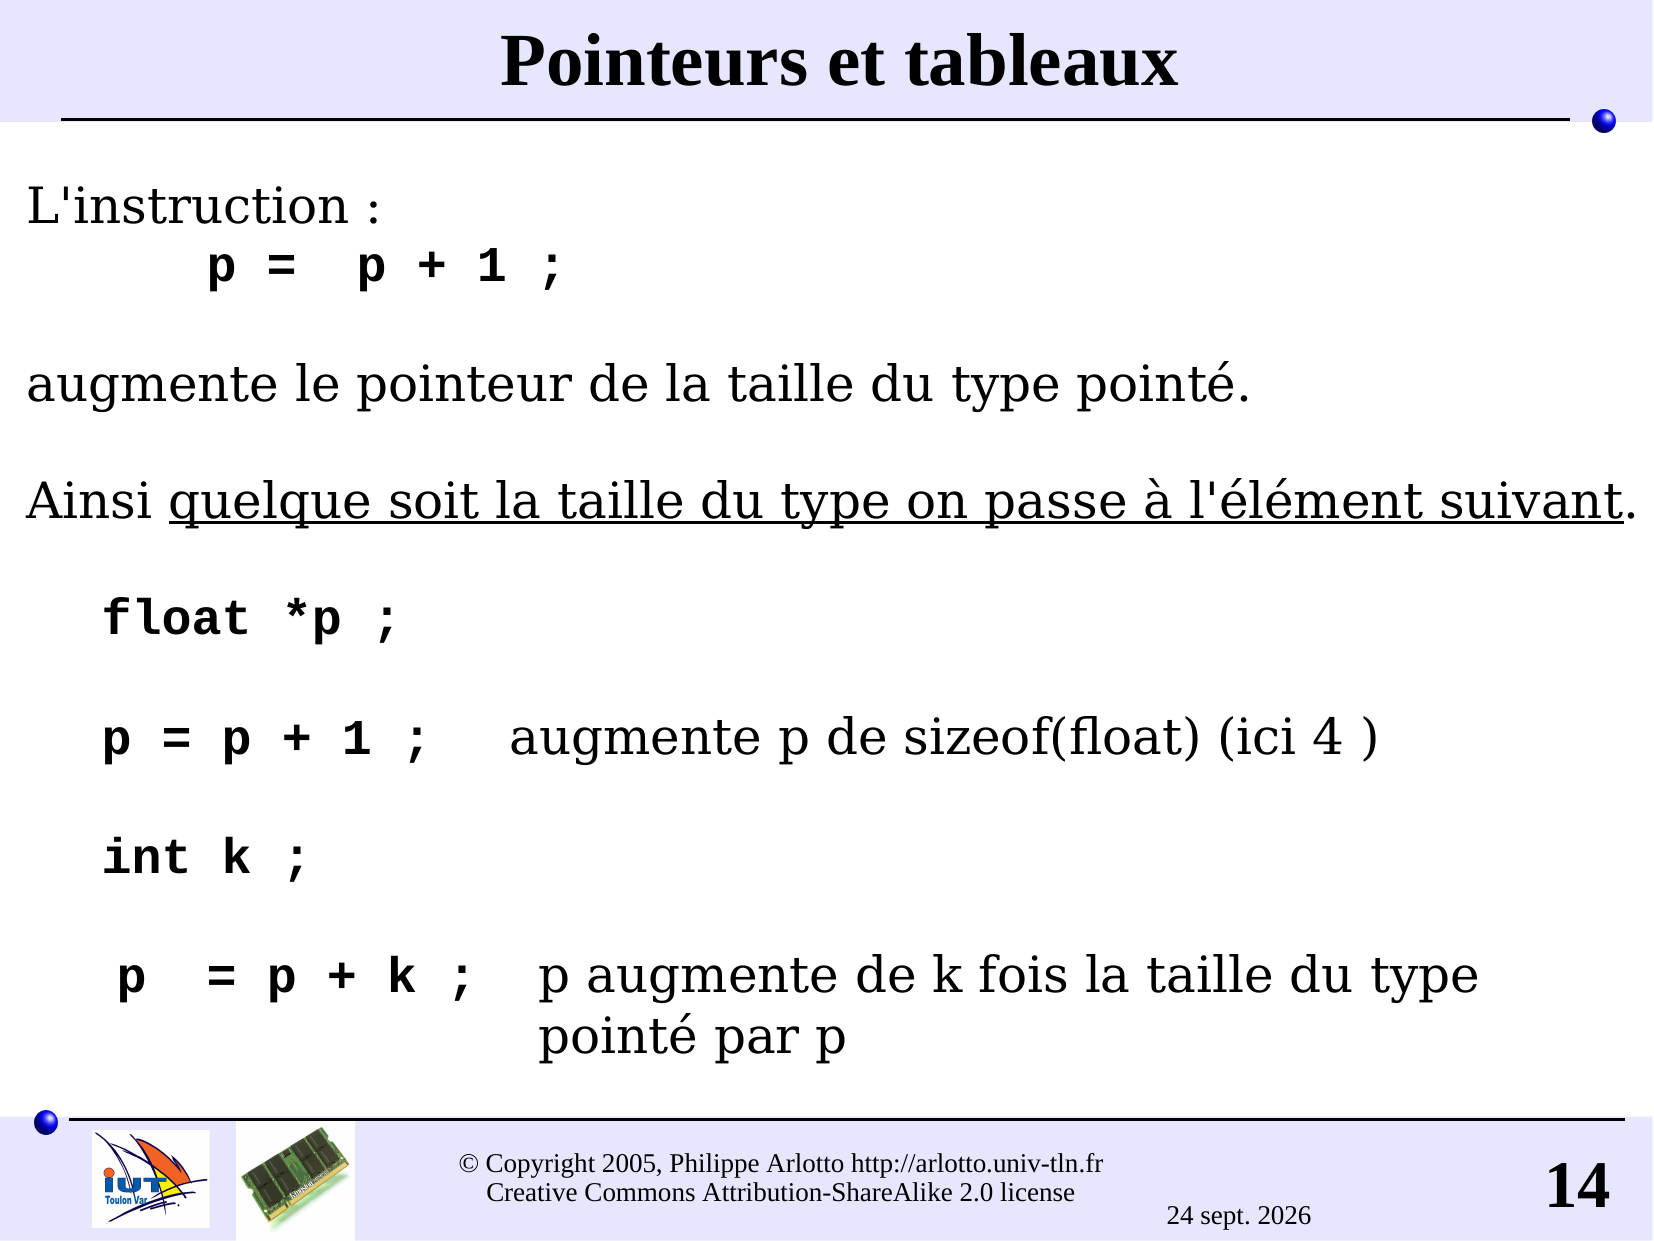

# Pointeurs et tableaux
L'instruction :
		 p = p + 1 ;
augmente le pointeur de la taille du type pointé.
Ainsi quelque soit la taille du type on passe à l'élément suivant.
	float *p ;
 	p = p + 1 ; augmente p de sizeof(float) (ici 4 )
	int k ;
 p = p + k ; p augmente de k fois la taille du type
 pointé par p